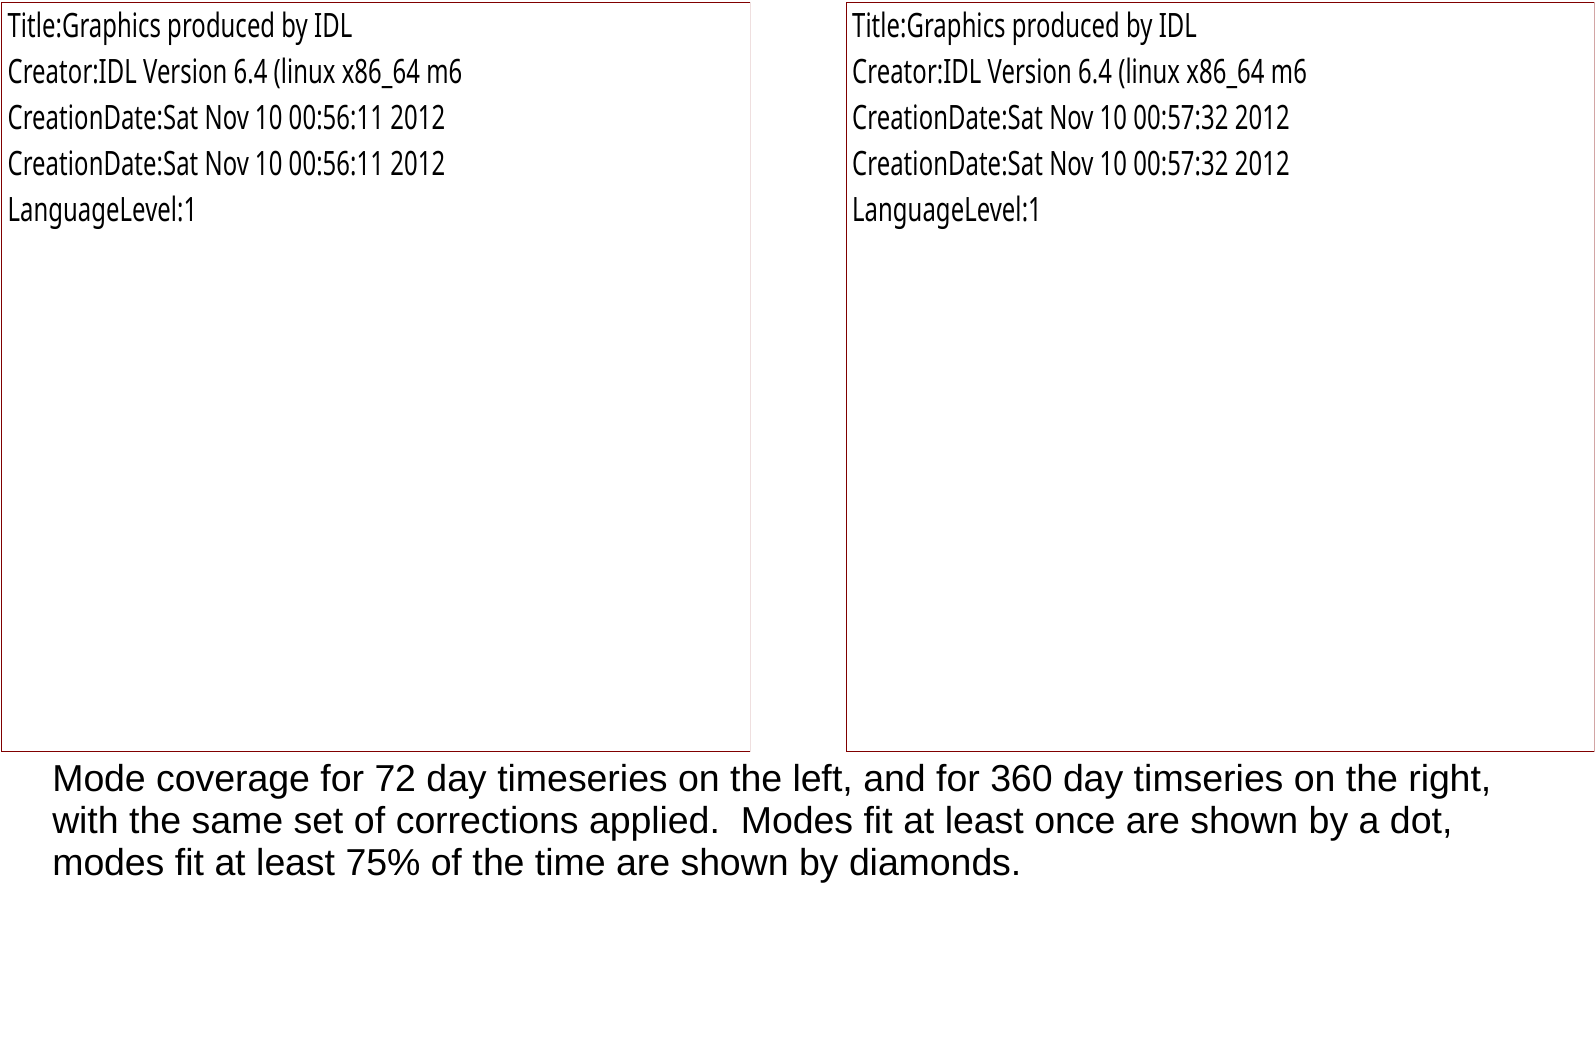

Mode coverage for 72 day timeseries on the left, and for 360 day timseries on the right, with the same set of corrections applied. Modes fit at least once are shown by a dot, modes fit at least 75% of the time are shown by diamonds.